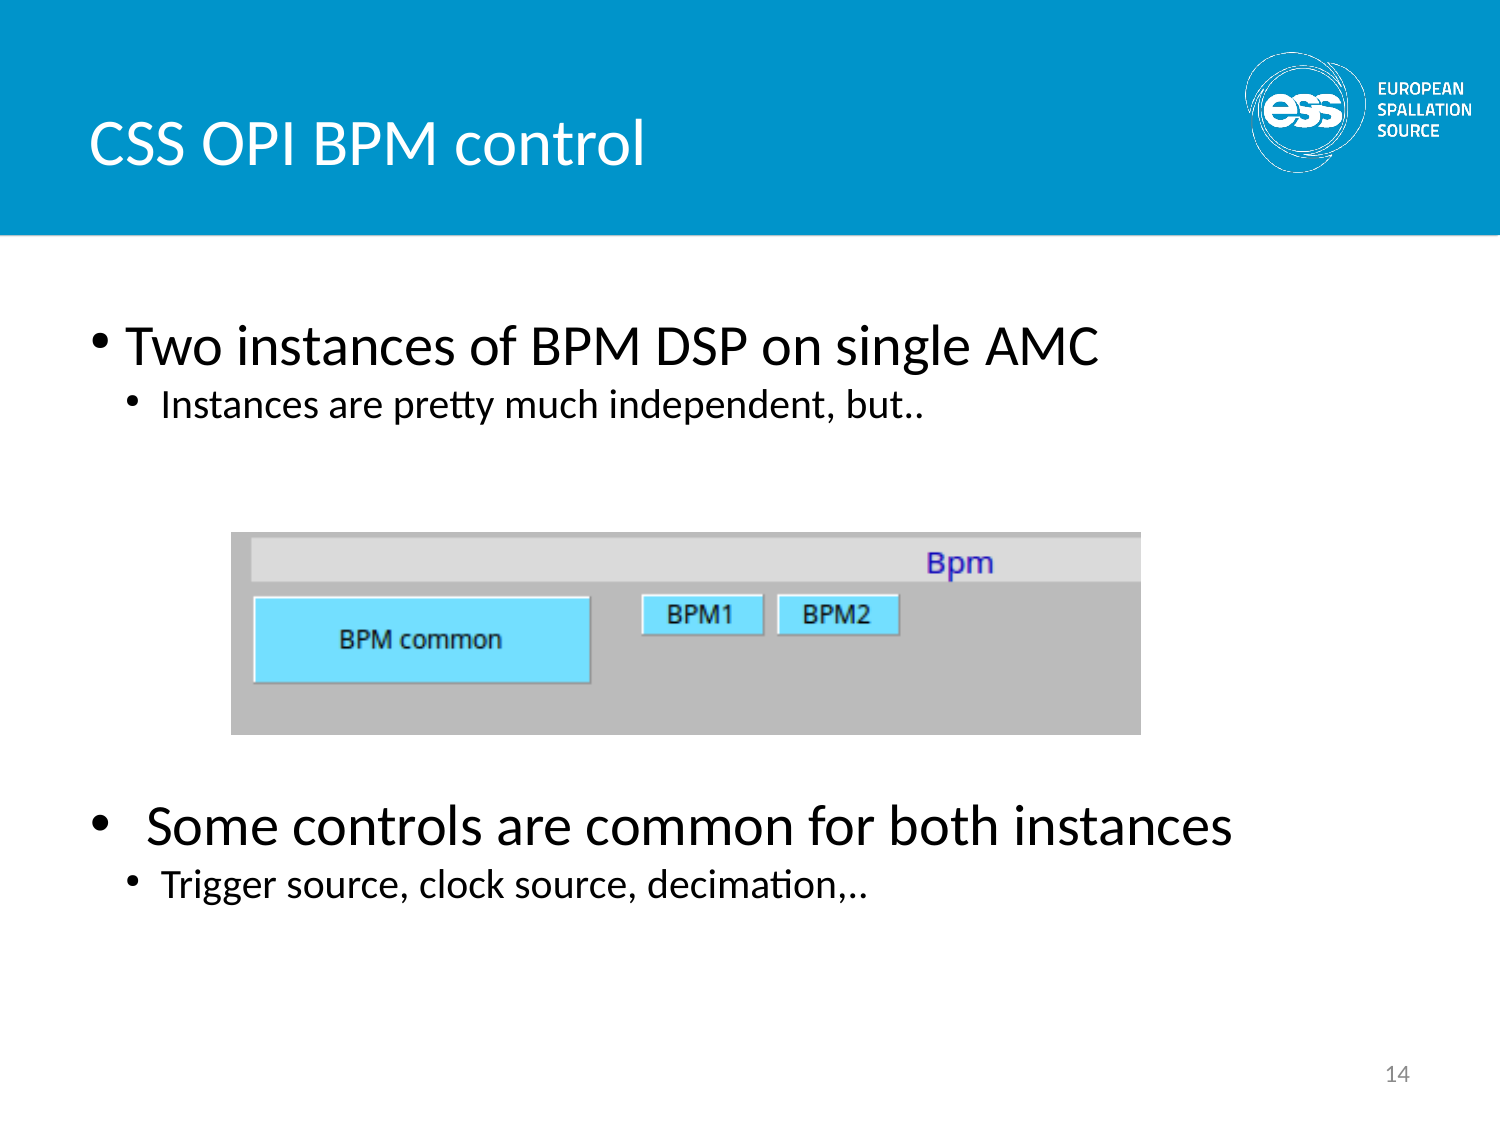

CSS OPI BPM control
Two instances of BPM DSP on single AMC
Instances are pretty much independent, but..
Some controls are common for both instances
Trigger source, clock source, decimation,..